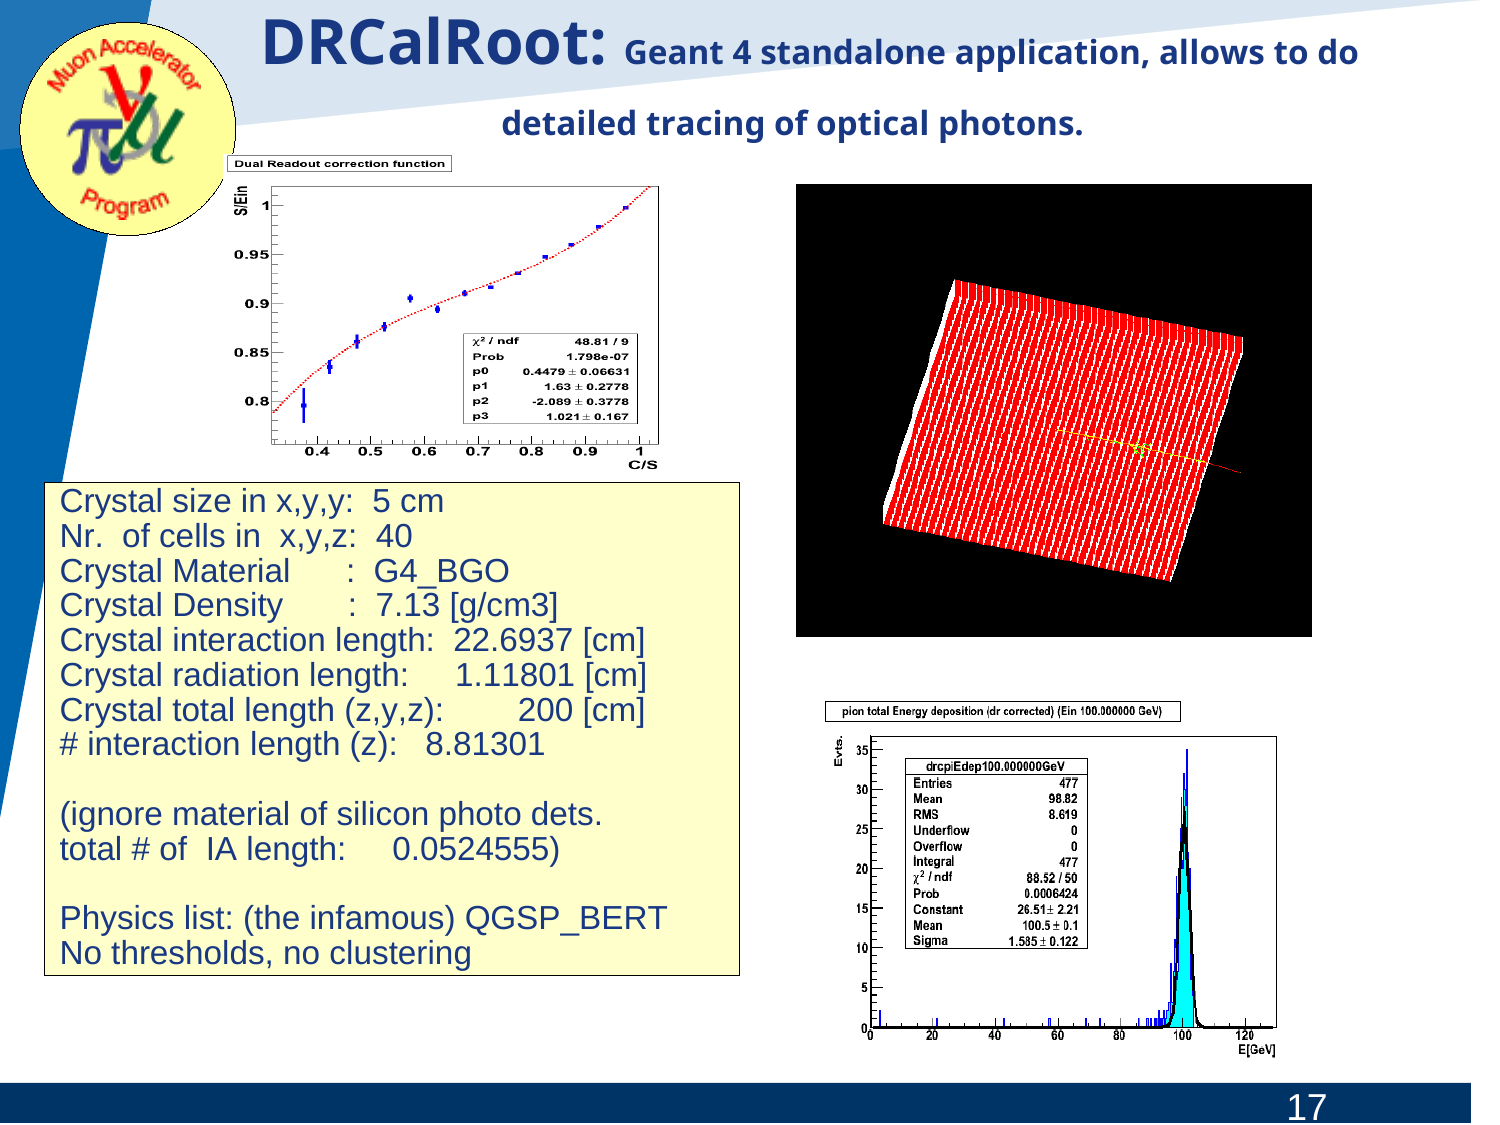

# DRCalRoot: Geant 4 standalone application, allows to do detailed tracing of optical photons.
Crystal size in x,y,y: 5 cm
Nr. of cells in x,y,z: 40
Crystal Material : G4_BGO
Crystal Density : 7.13 [g/cm3]
Crystal interaction length: 22.6937 [cm]
Crystal radiation length: 1.11801 [cm]
Crystal total length (z,y,z): 200 [cm]
# interaction length (z): 8.81301
(ignore material of silicon photo dets.
total # of IA length: 0.0524555)
Physics list: (the infamous) QGSP_BERT
No thresholds, no clustering